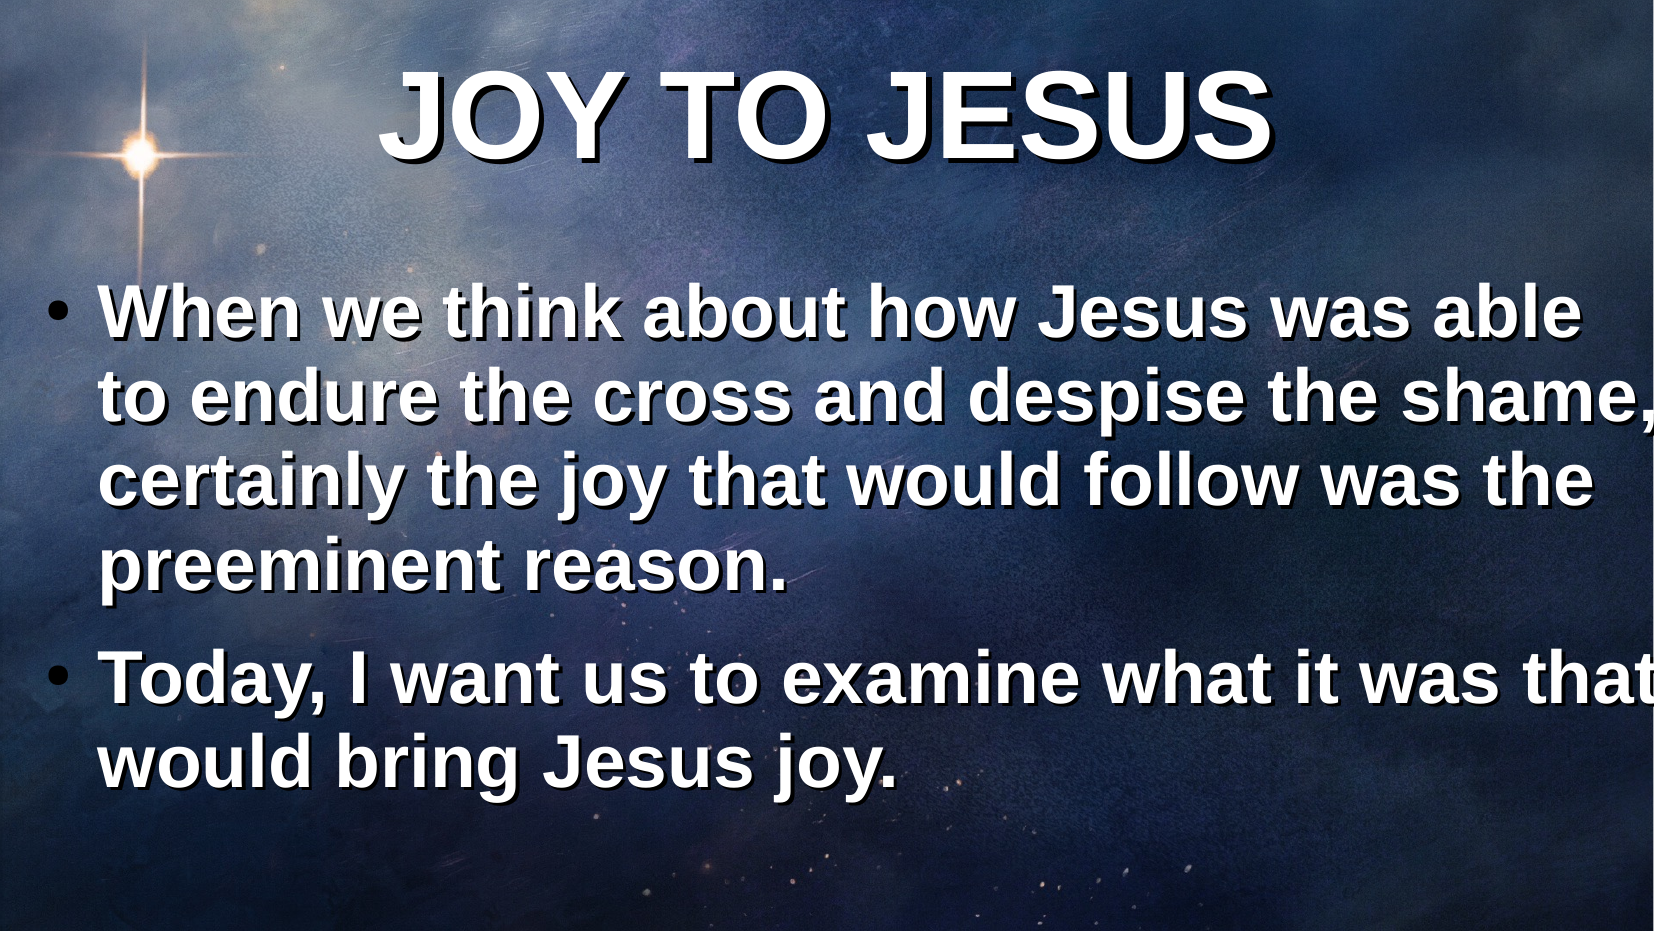

# JOY TO JESUS
When we think about how Jesus was able to endure the cross and despise the shame, certainly the joy that would follow was the preeminent reason.
Today, I want us to examine what it was that would bring Jesus joy.